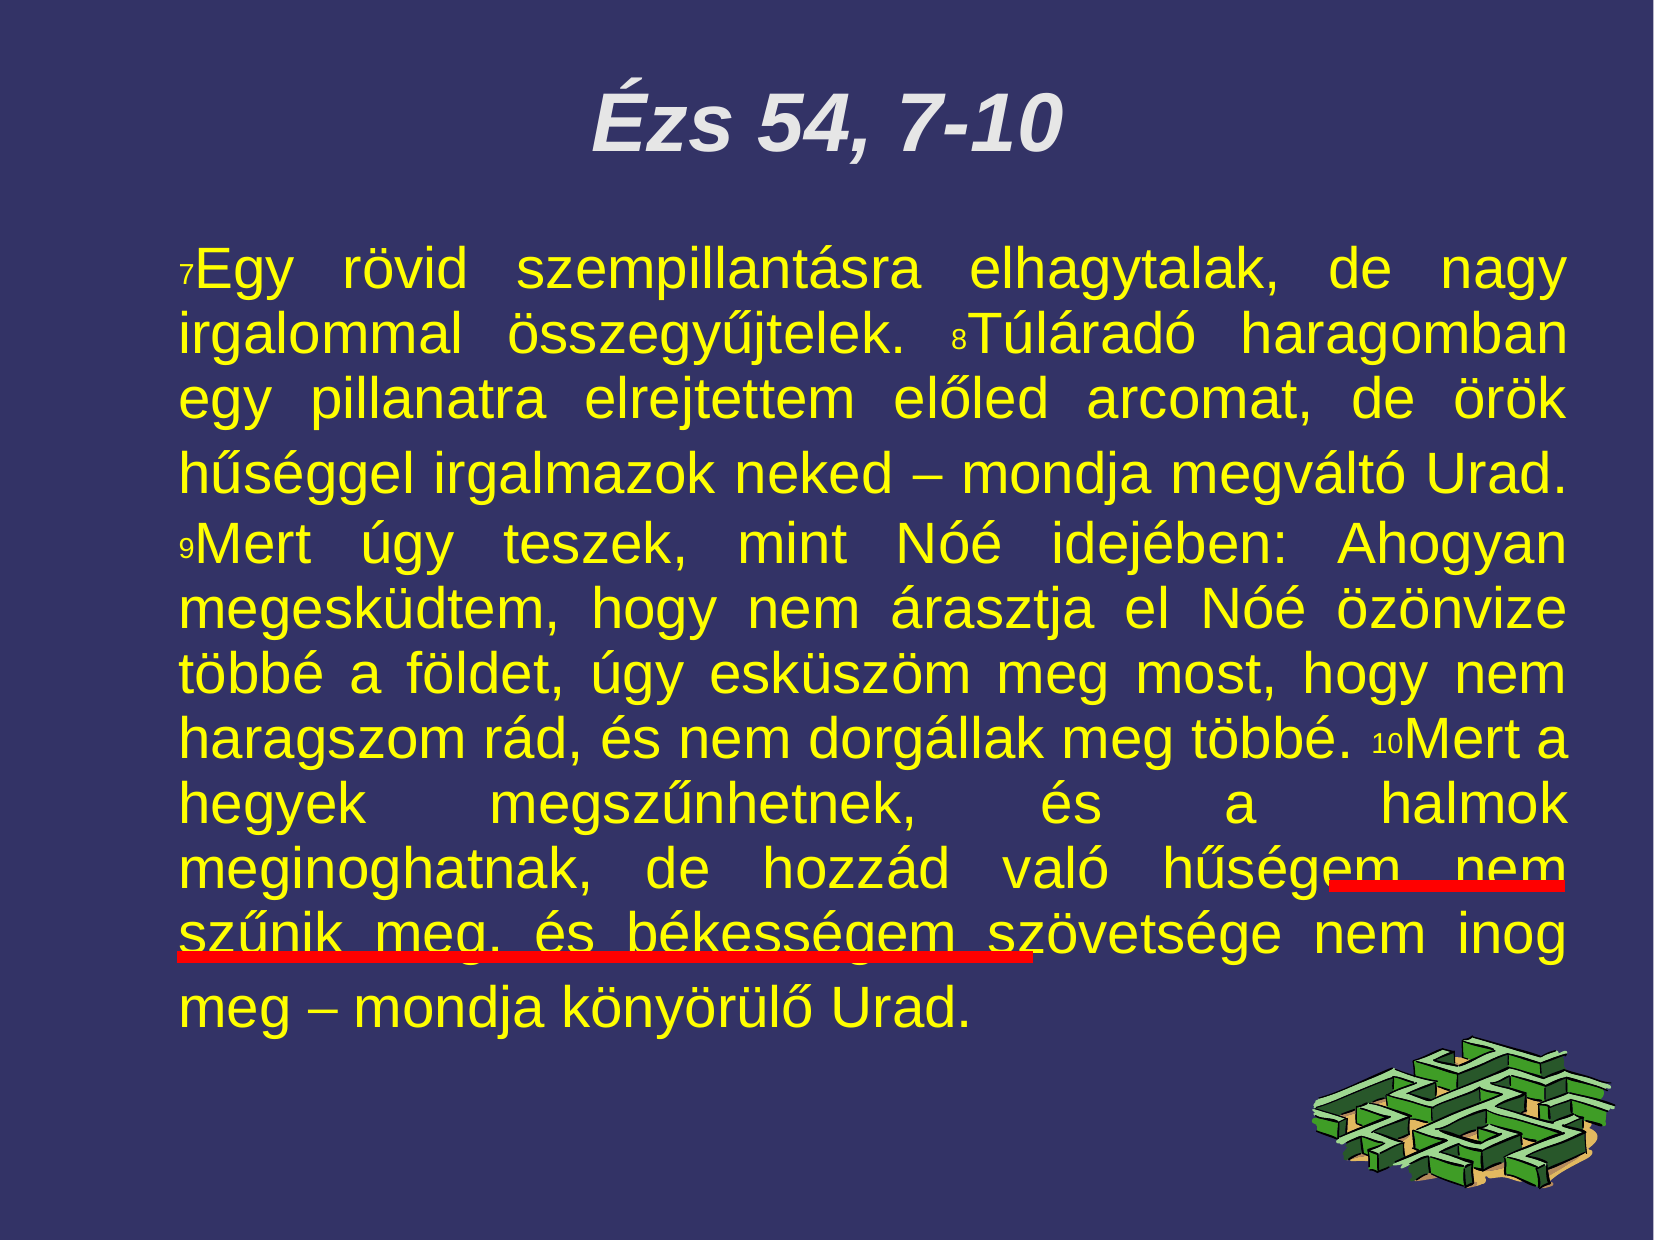

# Ézs 54, 7-10
7Egy rövid szempillantásra elhagytalak, de nagy irgalommal összegyűjtelek. 8Túláradó haragomban egy pillanatra elrejtettem előled arcomat, de örök hűséggel irgalmazok neked – mondja megváltó Urad. 9Mert úgy teszek, mint Nóé idejében: Ahogyan megesküdtem, hogy nem árasztja el Nóé özönvize többé a földet, úgy esküszöm meg most, hogy nem haragszom rád, és nem dorgállak meg többé. 10Mert a hegyek megszűnhetnek, és a halmok meginoghatnak, de hozzád való hűségem nem szűnik meg, és békességem szövetsége nem inog meg – mondja könyörülő Urad.